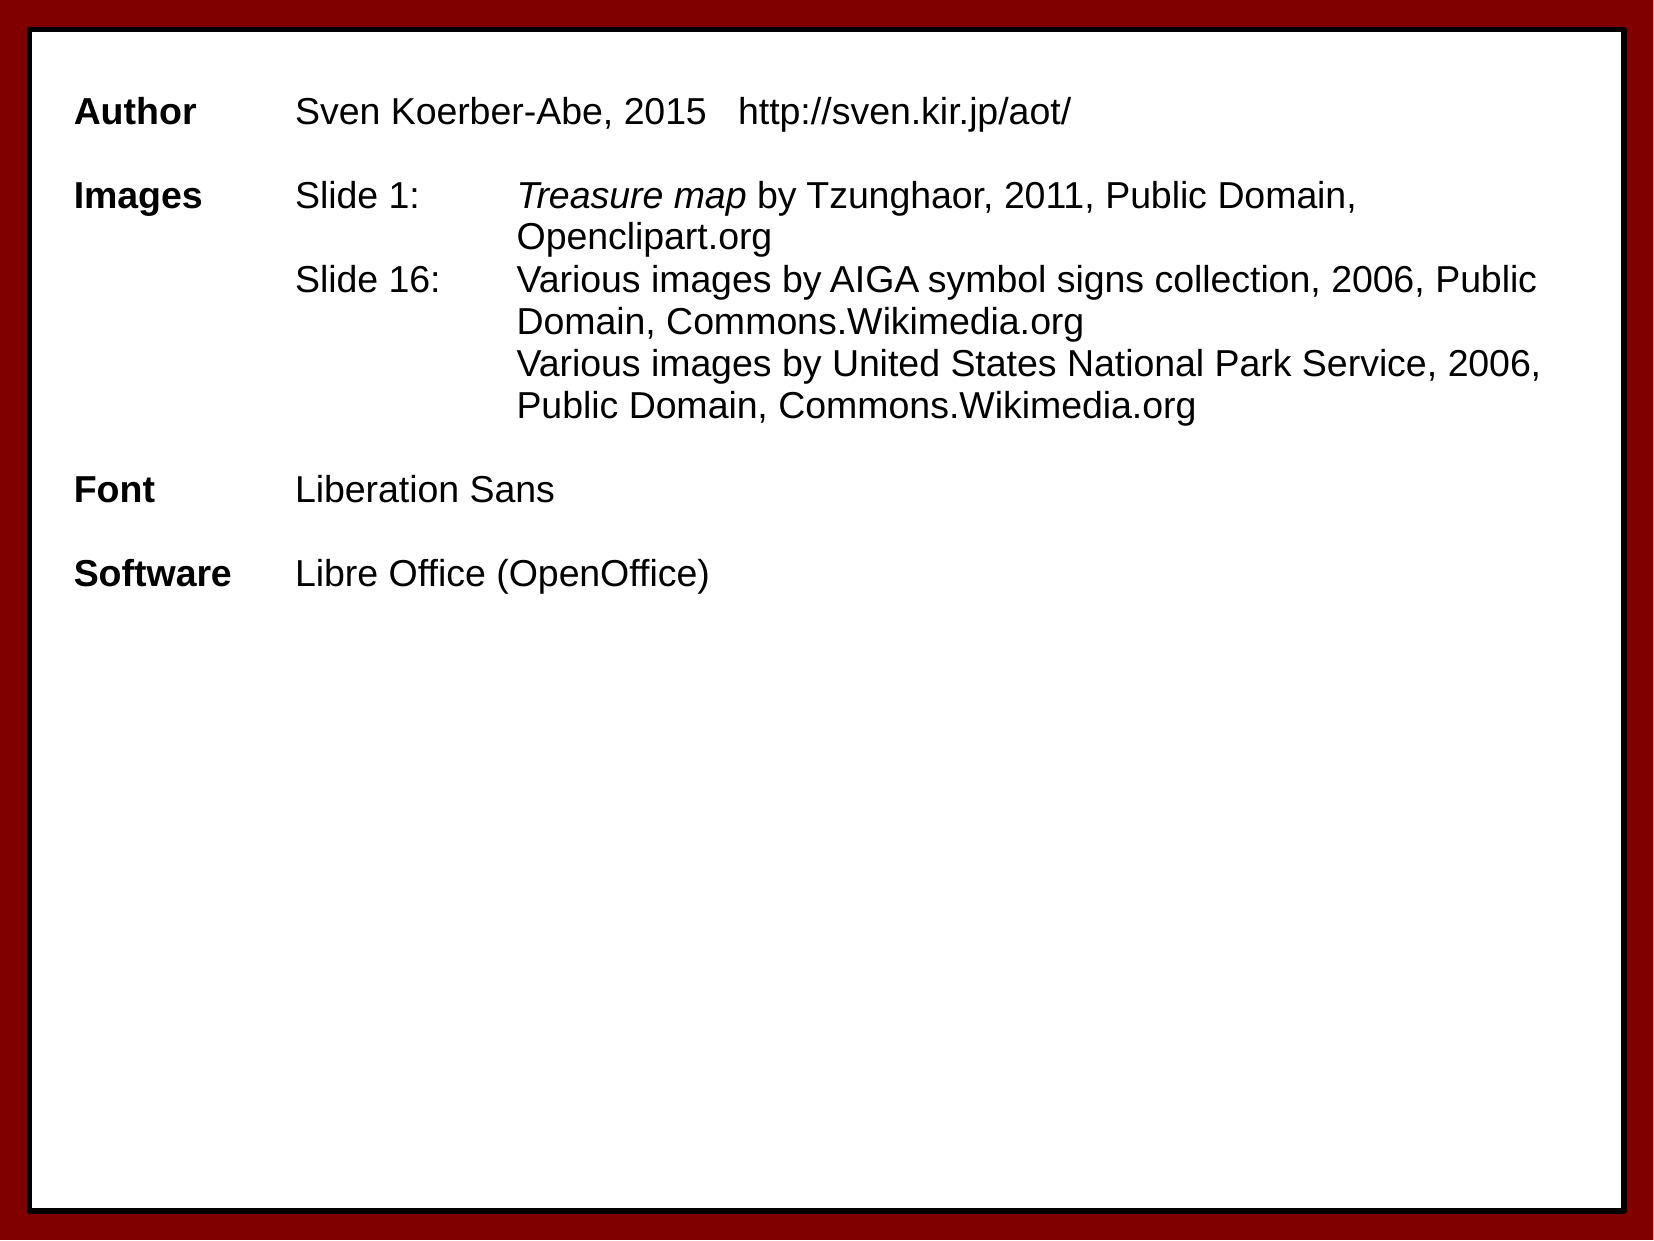

Author		Sven Koerber-Abe, 2015	http://sven.kir.jp/aot/
Images		Slide 1:		Treasure map by Tzunghaor, 2011, Public Domain,
						Openclipart.org
			Slide 16:		Various images by AIGA symbol signs collection, 2006, Public
						Domain, Commons.Wikimedia.org
						Various images by United States National Park Service, 2006,
						Public Domain, Commons.Wikimedia.org
Font		Liberation Sans
Software	Libre Office (OpenOffice)